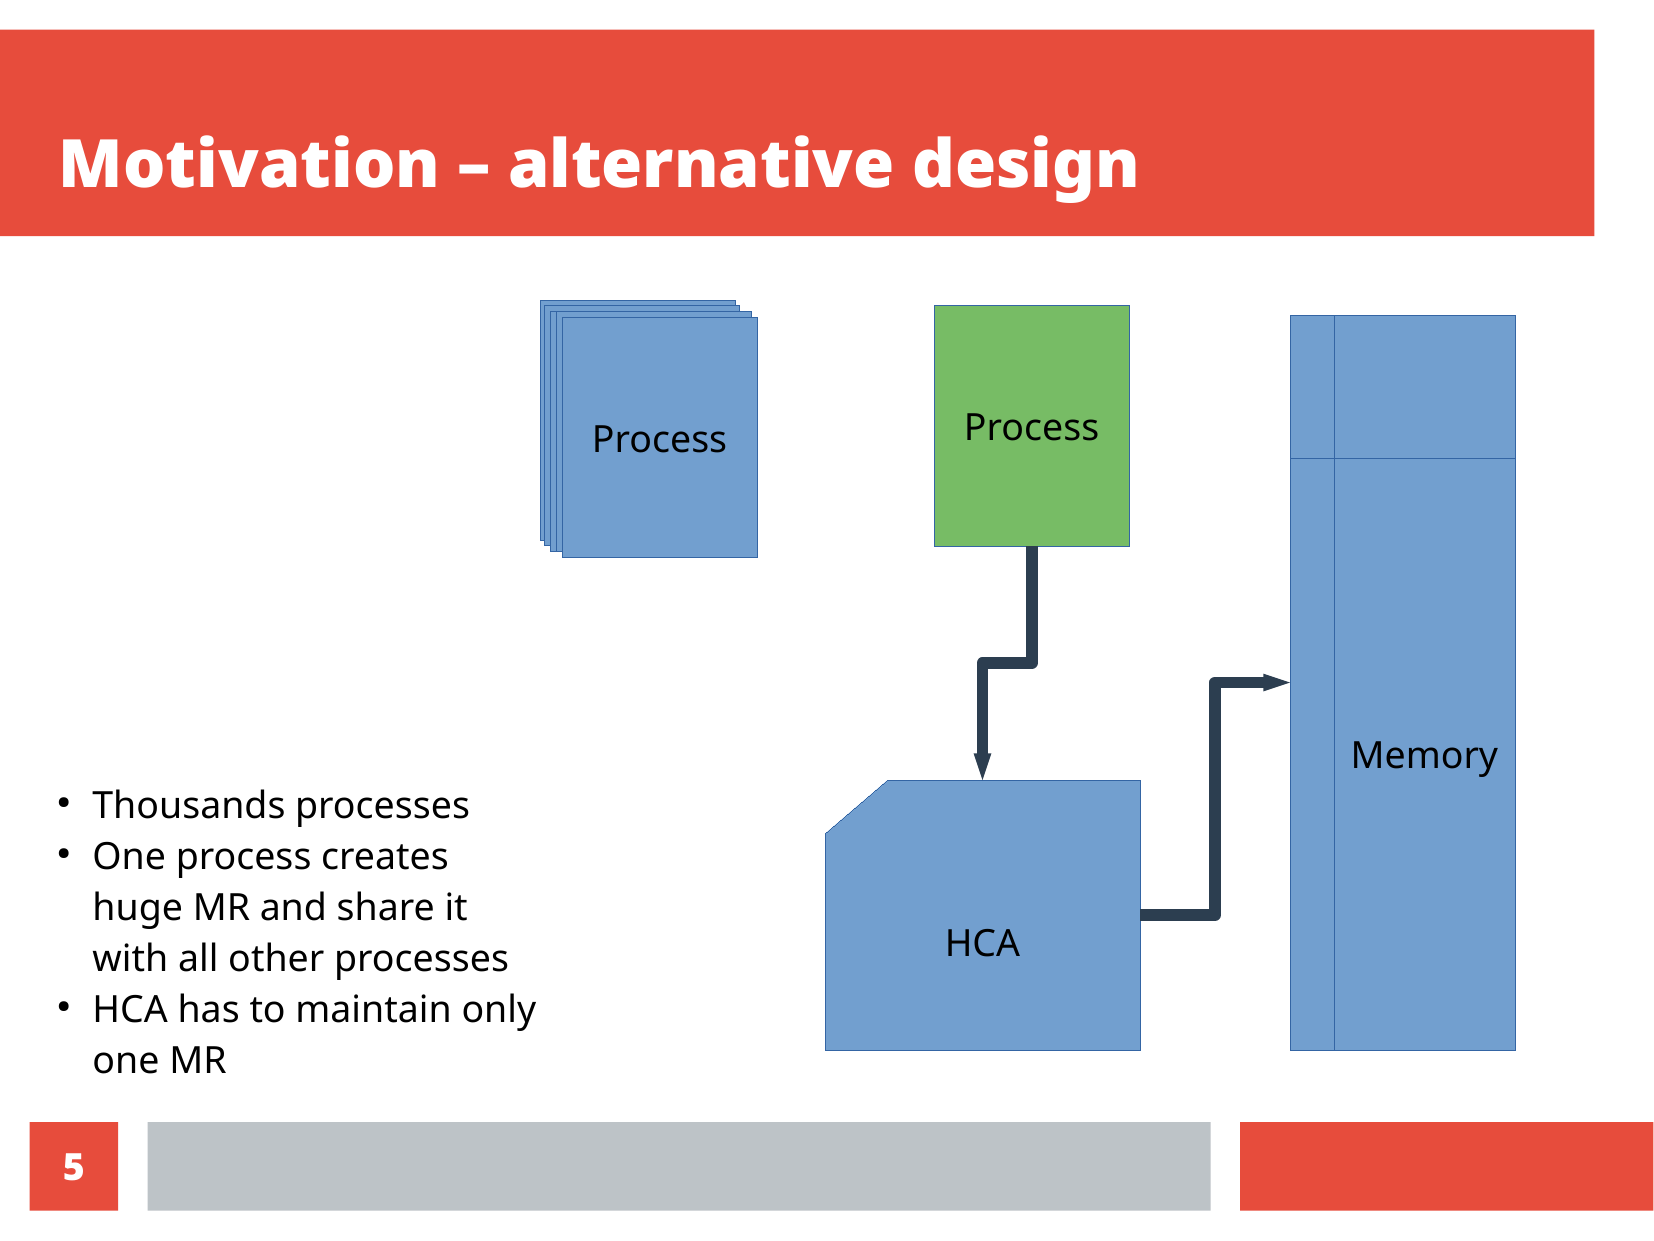

# Motivation – alternative design
Process
Process
Process
Process
Process
Memory
Process
Thousands processes
One process creates huge MR and share it with all other processes
HCA has to maintain only one MR
HCA
5